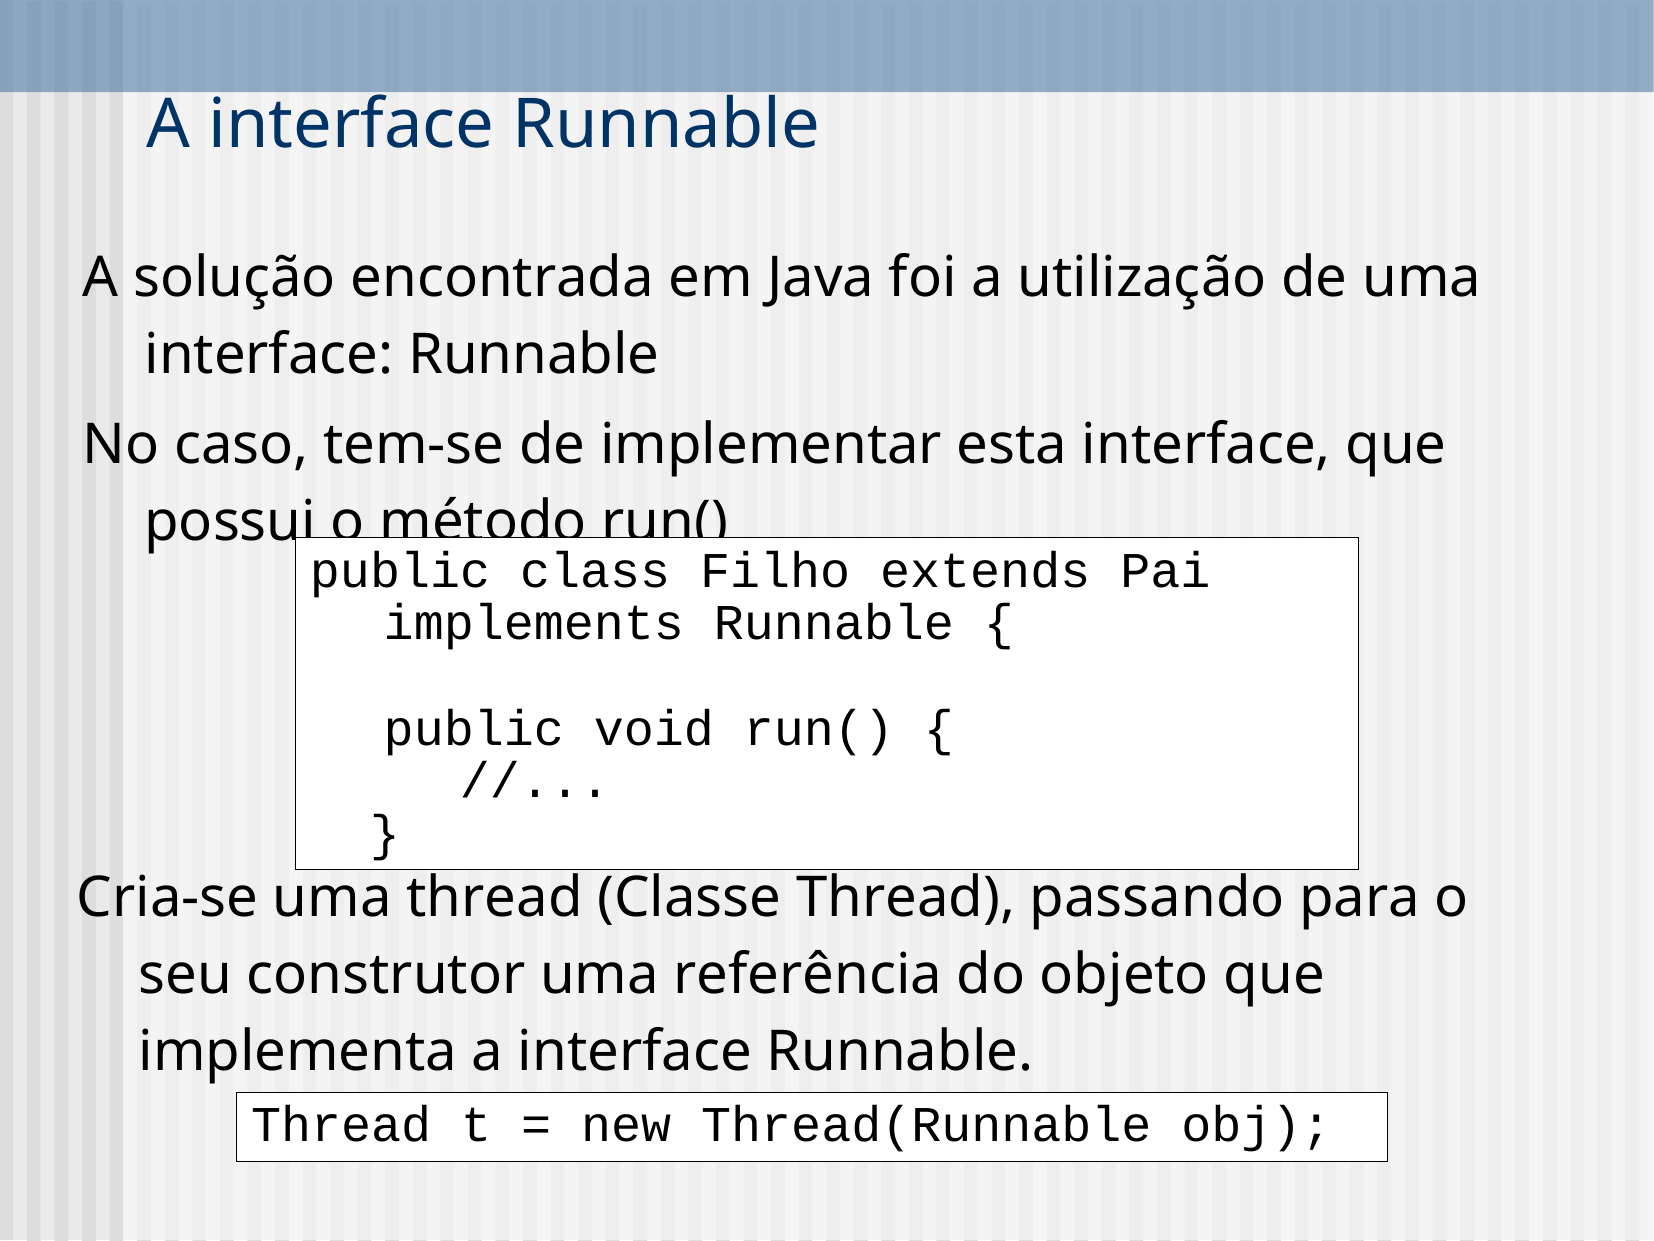

# A interface Runnable
A solução encontrada em Java foi a utilização de uma interface: Runnable
No caso, tem-se de implementar esta interface, que possui o método run()
public class Filho extends Pai
	implements Runnable {
	public void run() {
 //...
 }
Cria-se uma thread (Classe Thread), passando para o seu construtor uma referência do objeto que implementa a interface Runnable.
Thread t = new Thread(Runnable obj);